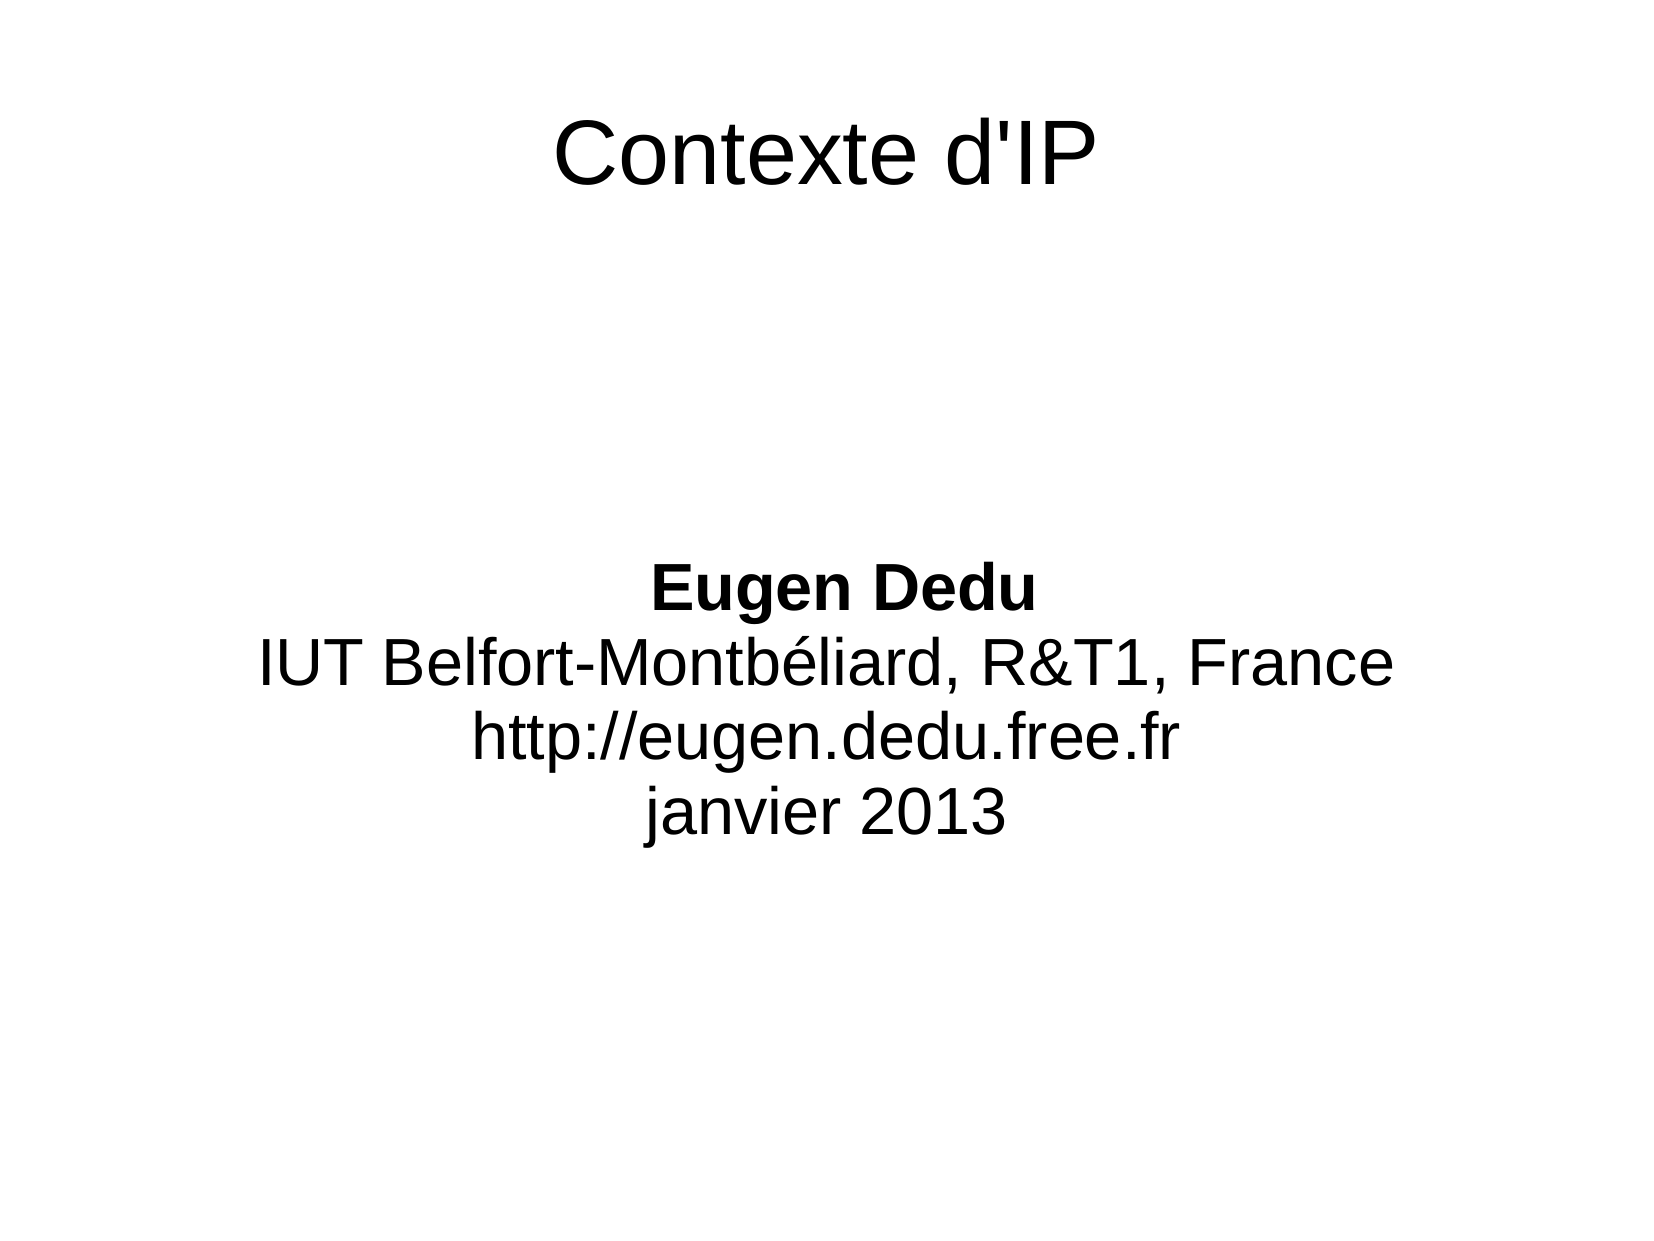

# Contexte d'IP
Eugen Dedu
IUT Belfort-Montbéliard, R&T1, France
http://eugen.dedu.free.fr
janvier 2013